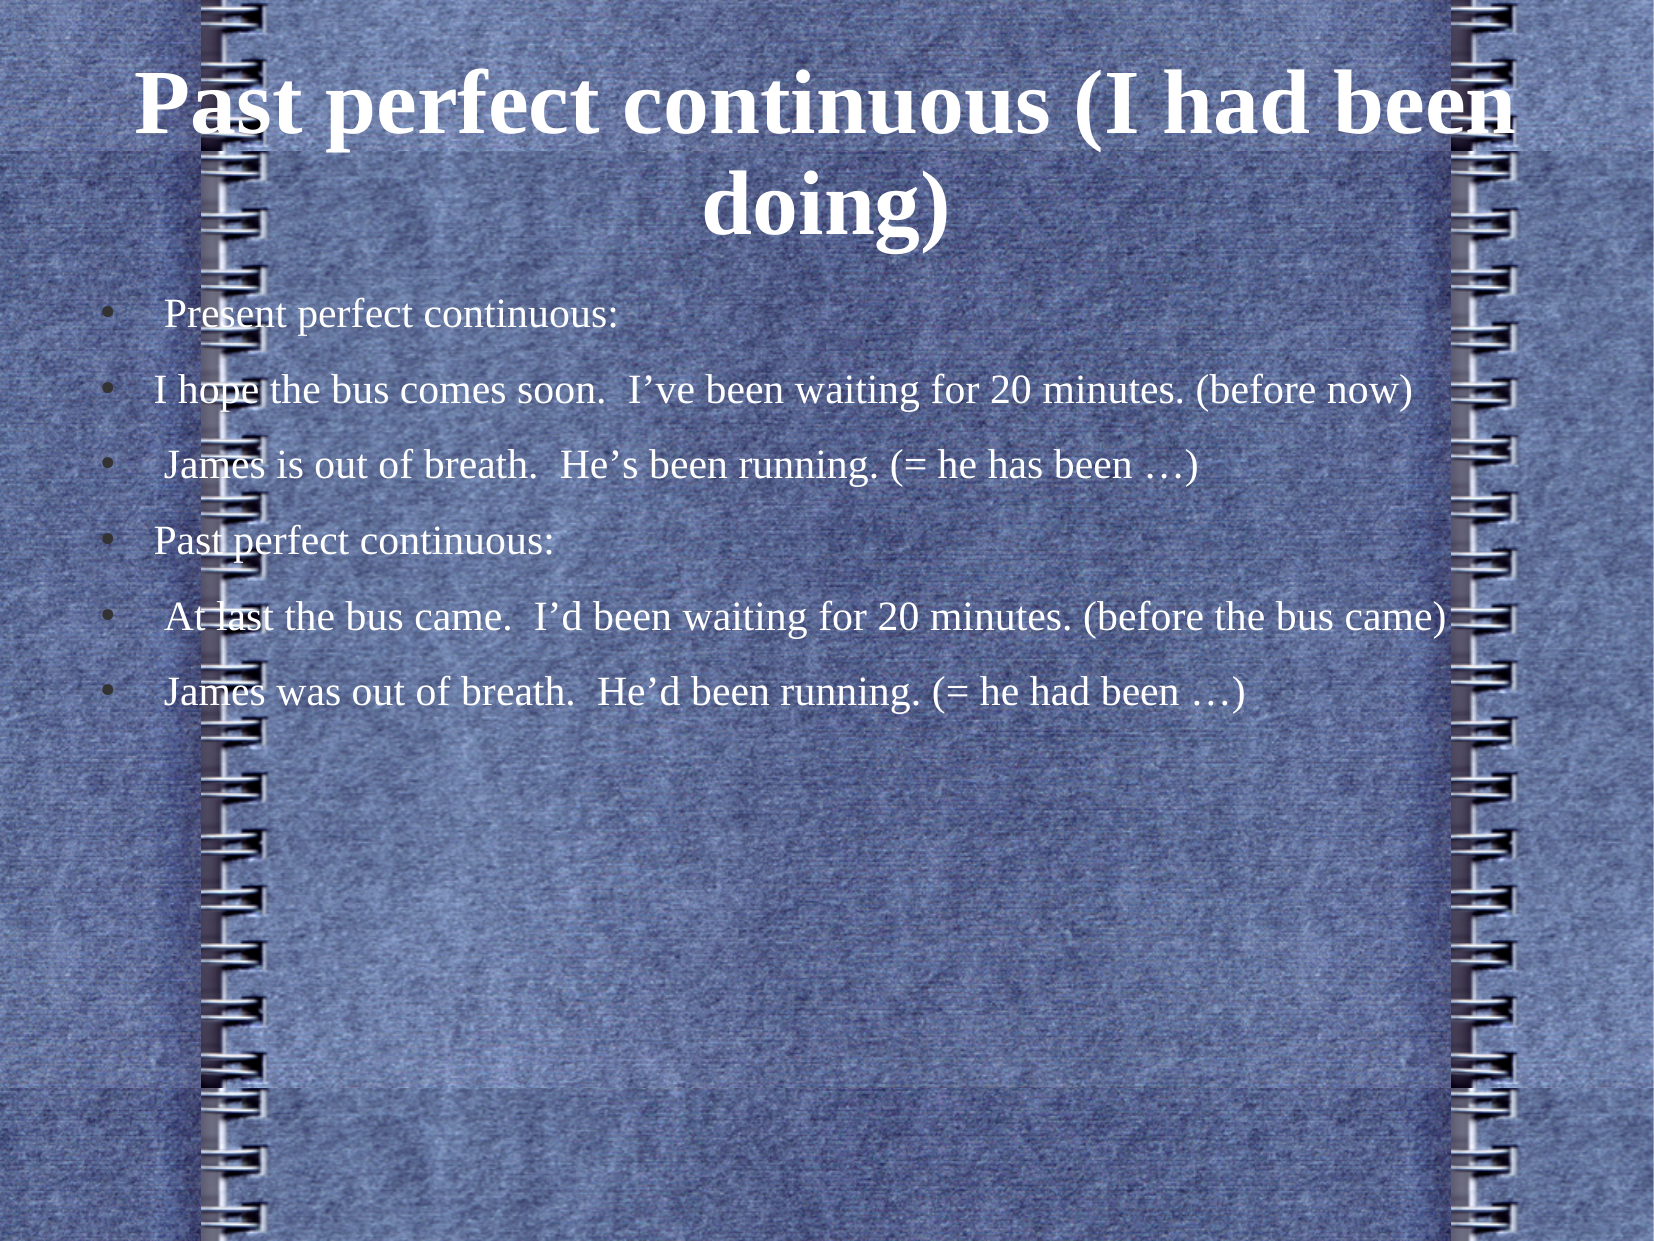

# Past perfect continuous (I had been doing)
 Present perfect continuous:
I hope the bus comes soon. I’ve been waiting for 20 minutes. (before now)
 James is out of breath. He’s been running. (= he has been …)
Past perfect continuous:
 At last the bus came. I’d been waiting for 20 minutes. (before the bus came)
 James was out of breath. He’d been running. (= he had been …)